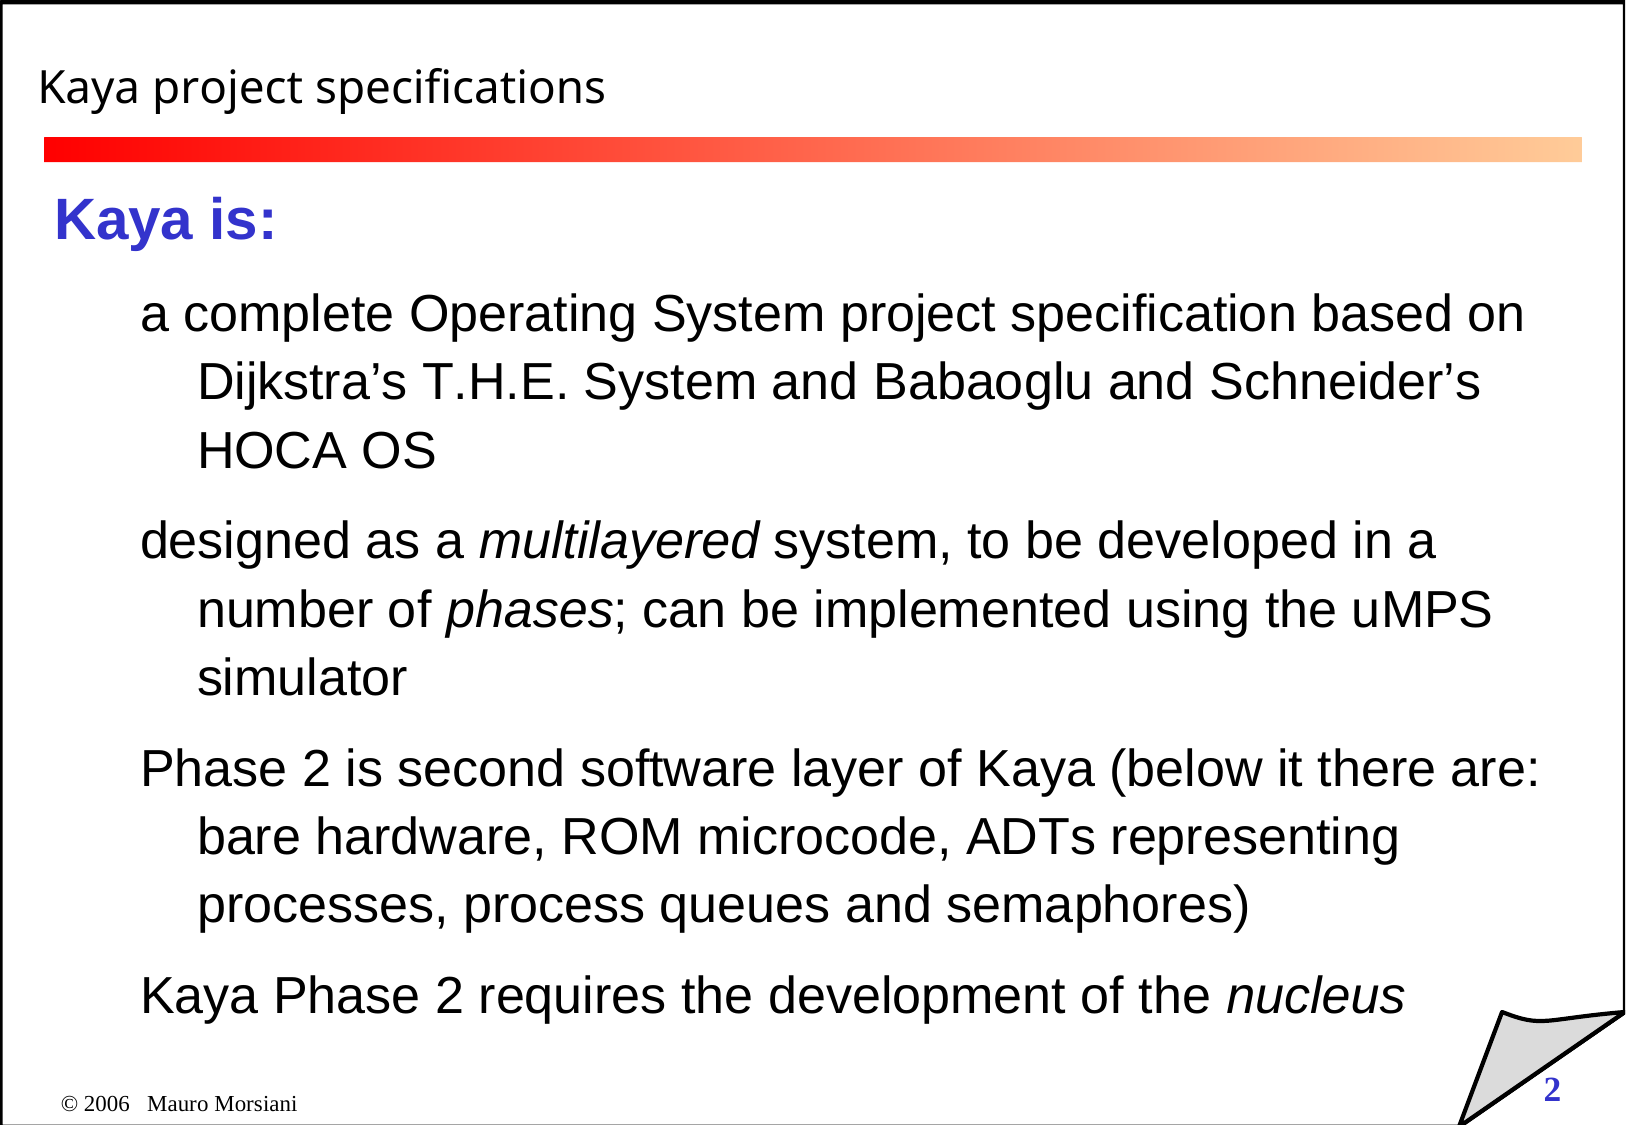

# Kaya project specifications
Kaya is:
a complete Operating System project specification based on Dijkstra’s T.H.E. System and Babaoglu and Schneider’s HOCA OS
designed as a multilayered system, to be developed in a number of phases; can be implemented using the uMPS simulator
Phase 2 is second software layer of Kaya (below it there are: bare hardware, ROM microcode, ADTs representing processes, process queues and semaphores)
Kaya Phase 2 requires the development of the nucleus